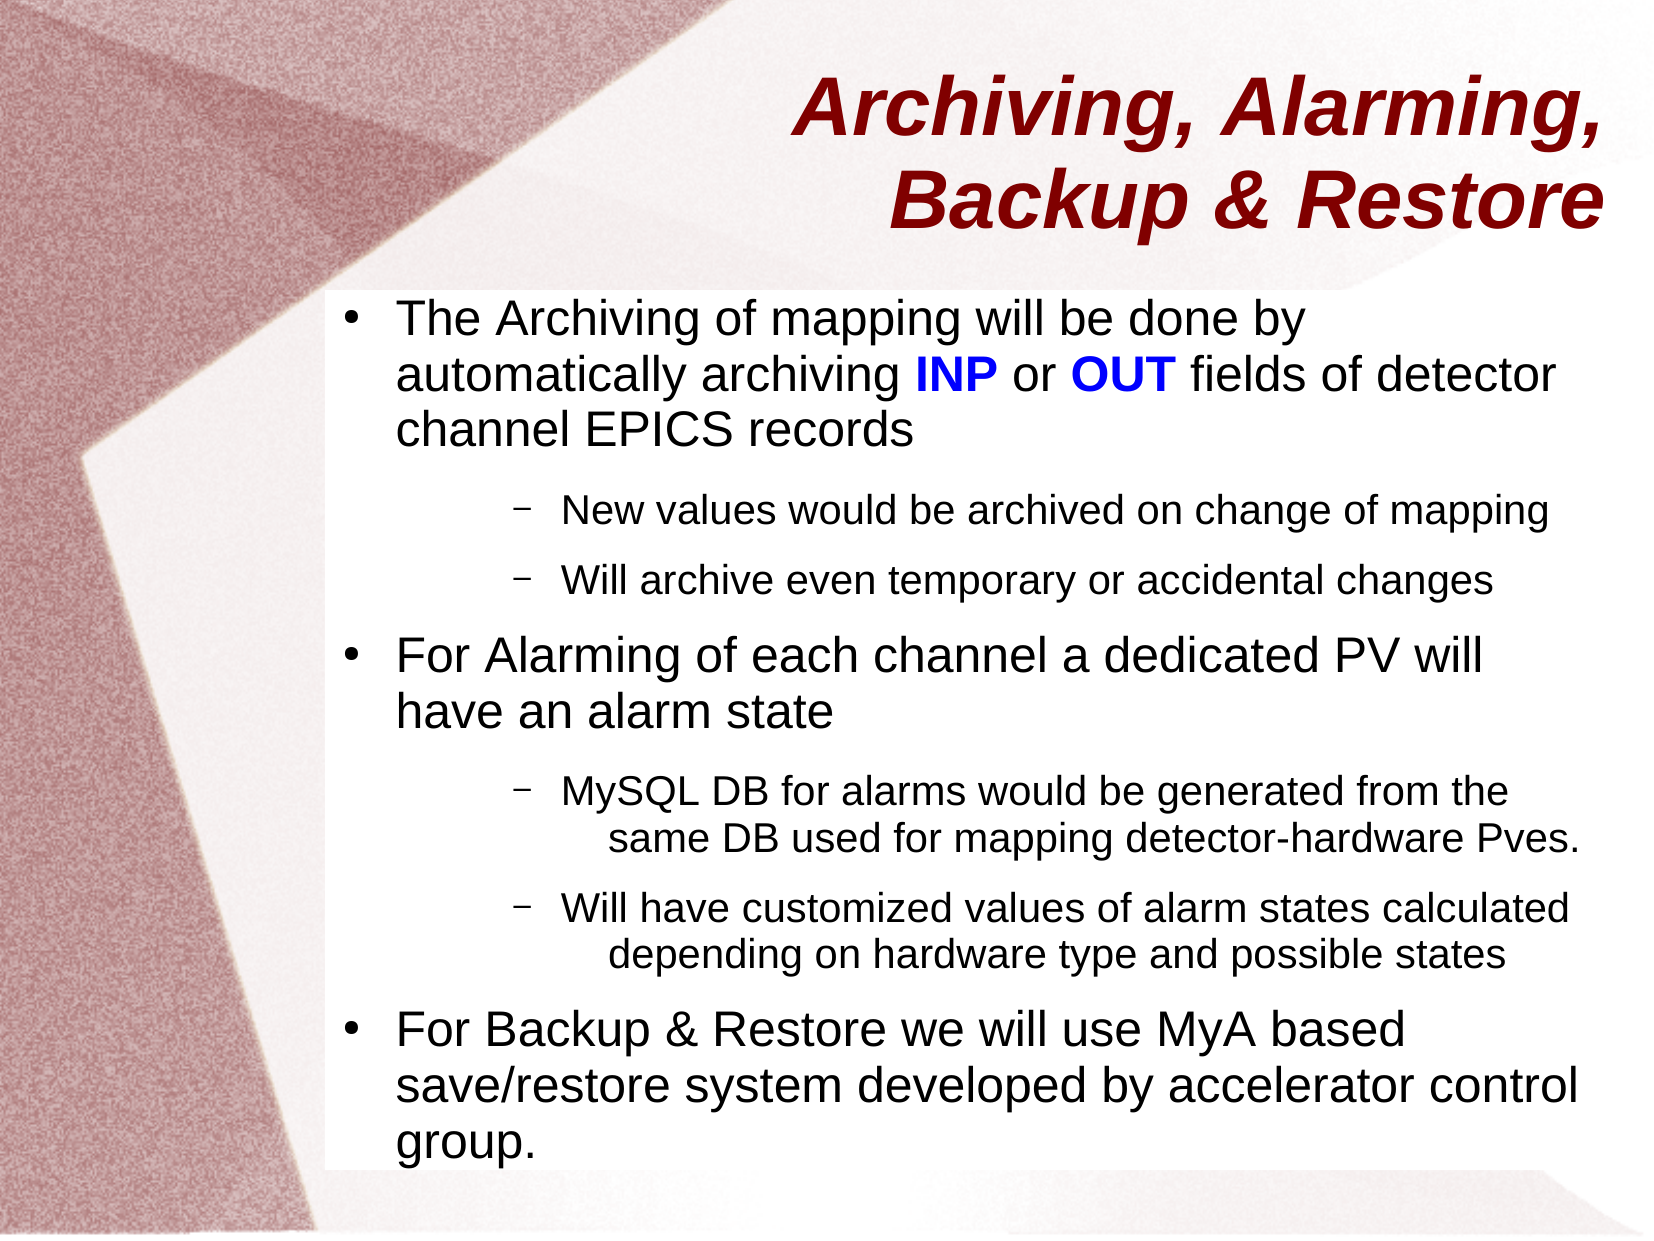

# Archiving, Alarming, Backup & Restore
The Archiving of mapping will be done by automatically archiving INP or OUT fields of detector channel EPICS records
New values would be archived on change of mapping
Will archive even temporary or accidental changes
For Alarming of each channel a dedicated PV will have an alarm state
MySQL DB for alarms would be generated from the same DB used for mapping detector-hardware Pves.
Will have customized values of alarm states calculated depending on hardware type and possible states
For Backup & Restore we will use MyA based save/restore system developed by accelerator control group.